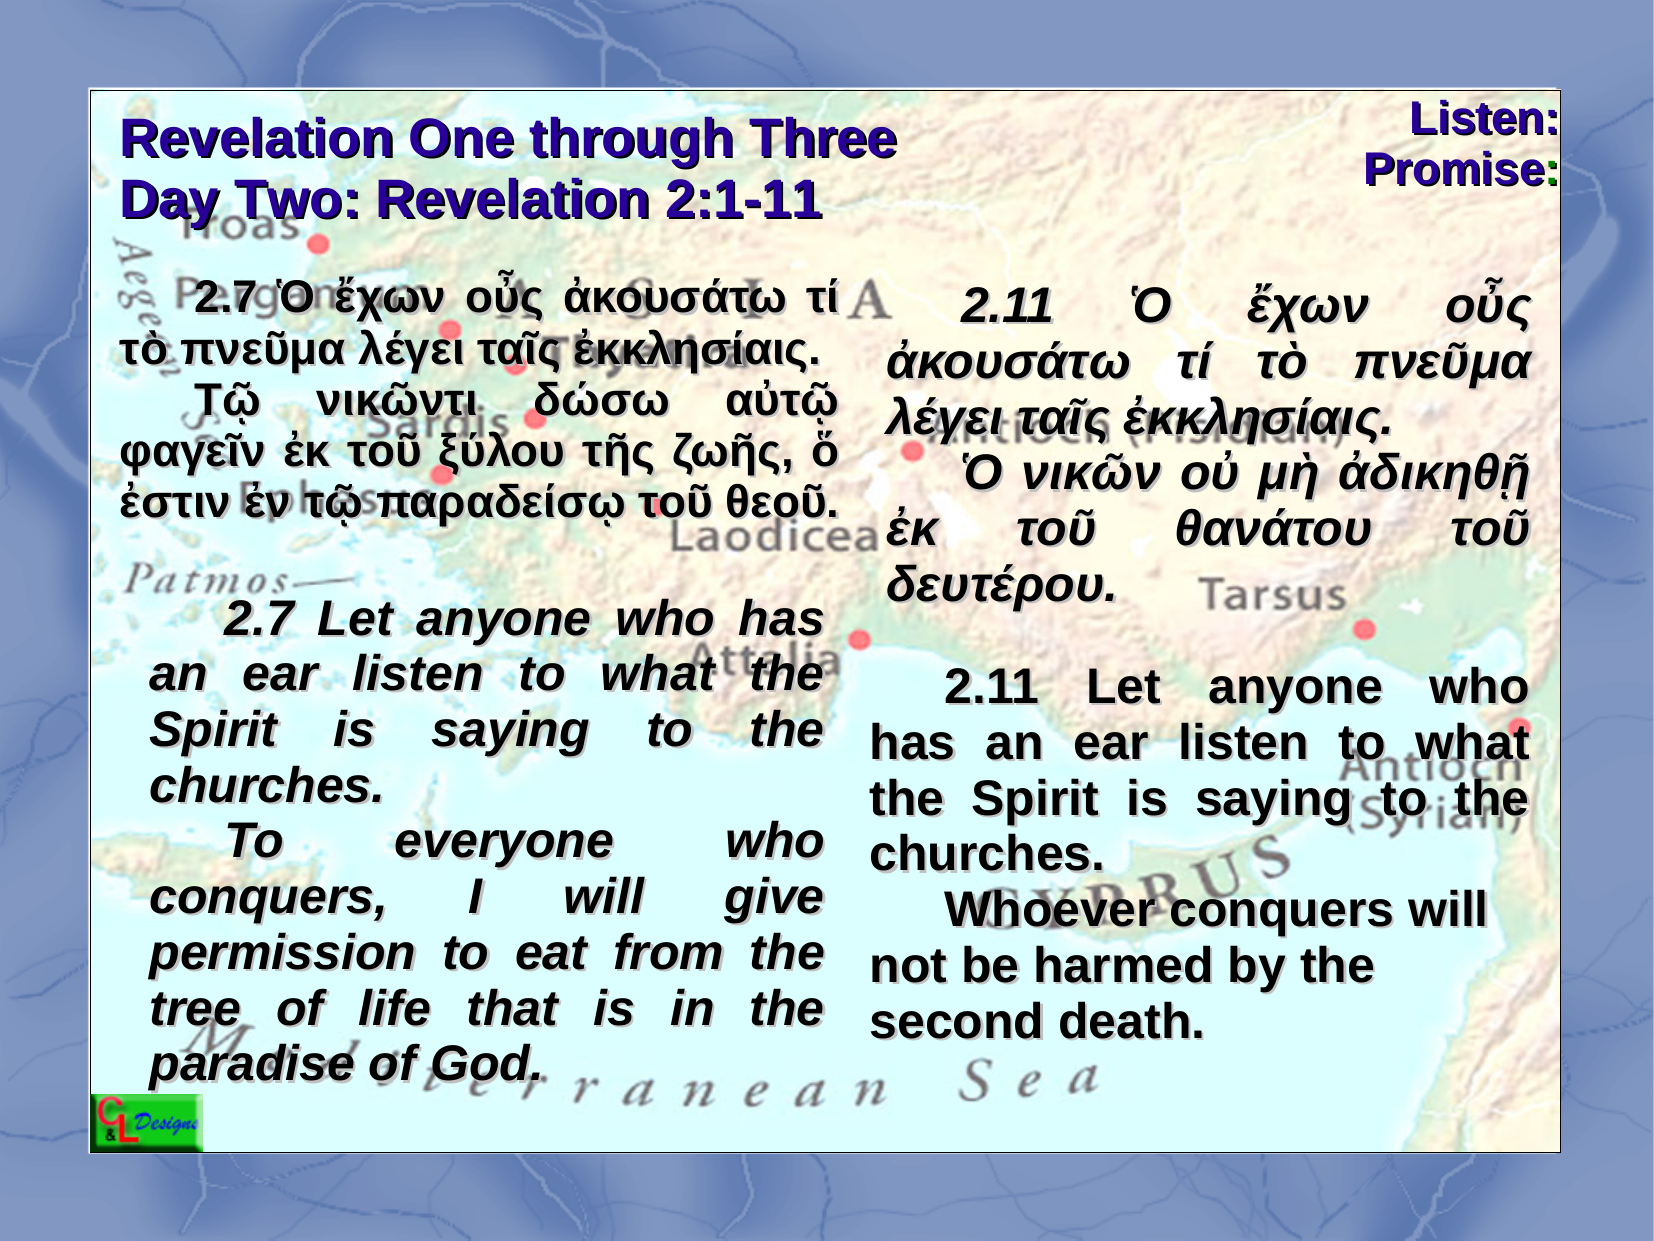

Listen:
	Promise:
# Revelation One through Three Day Two: Revelation 2:1-11
	2.7 Ὁ ἔχων οὖς ἀκουσάτω τί τὸ πνεῦμα λέγει ταῖς ἐκκλησίαις.
	Τῷ νικῶντι δώσω αὐτῷ φαγεῖν ἐκ τοῦ ξύλου τῆς ζωῆς, ὅ ἐστιν ἐν τῷ παραδείσῳ τοῦ θεοῦ.
	2.11 Ὁ ἔχων οὖς ἀκουσάτω τί τὸ πνεῦμα λέγει ταῖς ἐκκλησίαις.
	Ὁ νικῶν οὐ μὴ ἀδικηθῇ ἐκ τοῦ θανάτου τοῦ δευτέρου.
	2.7 Let anyone who has an ear listen to what the Spirit is saying to the churches.
	To everyone who conquers, I will give permission to eat from the tree of life that is in the paradise of God.
	2.11 Let anyone who has an ear listen to what the Spirit is saying to the churches.
	Whoever conquers will not be harmed by the second death.